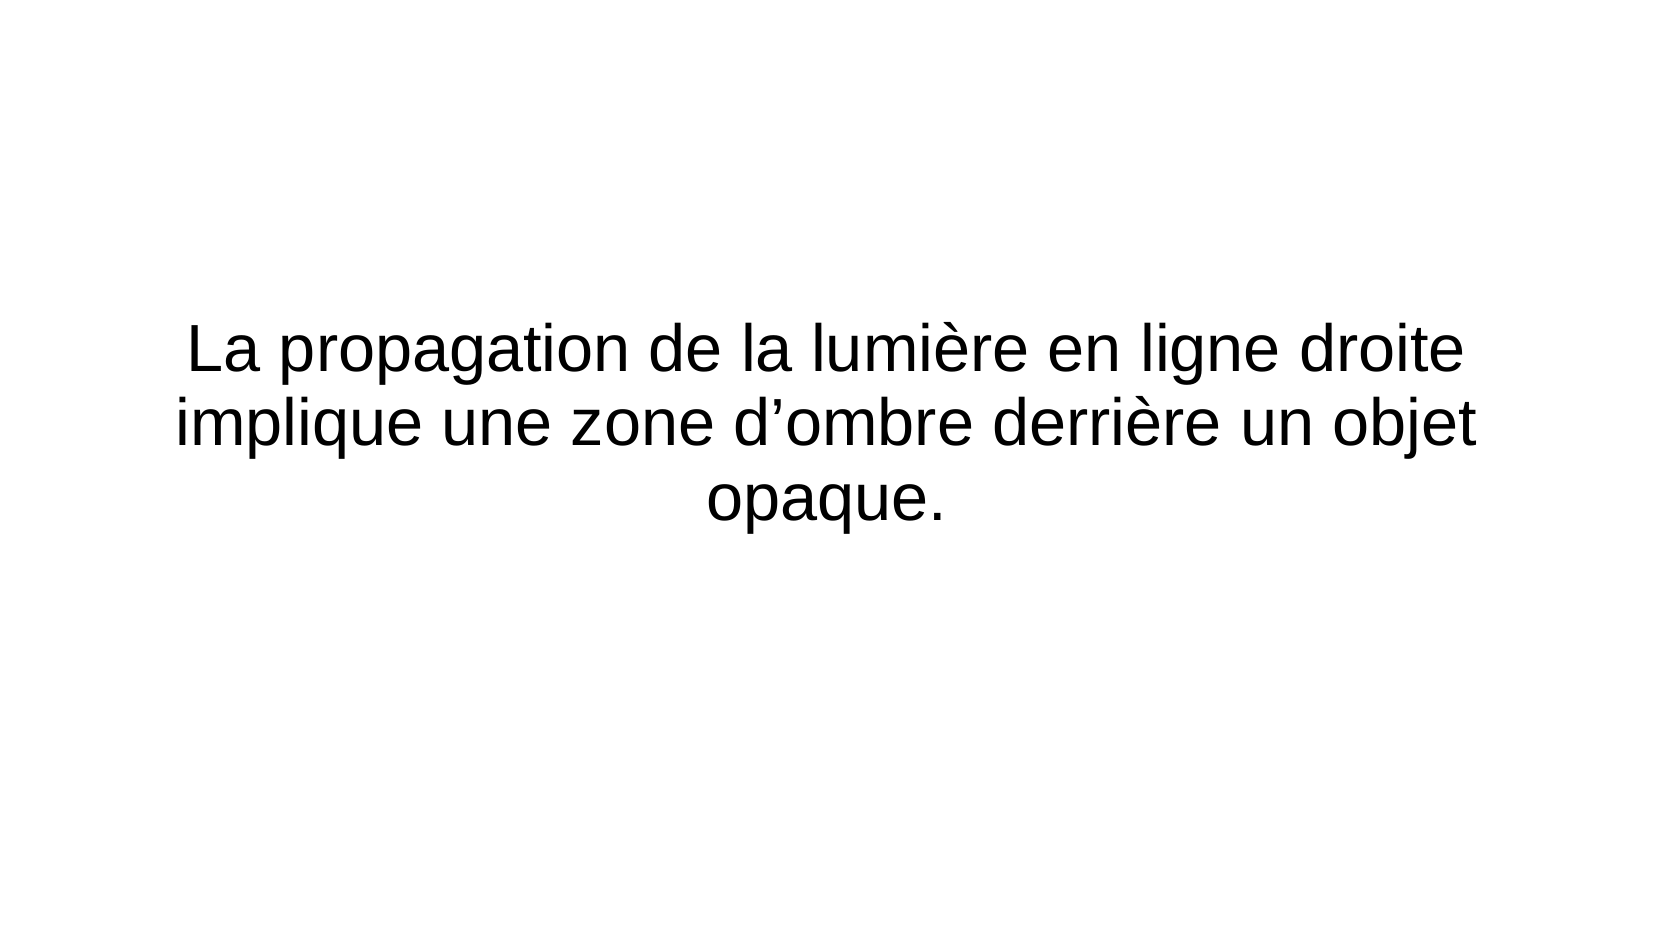

# La propagation de la lumière en ligne droite implique une zone d’ombre derrière un objet opaque.